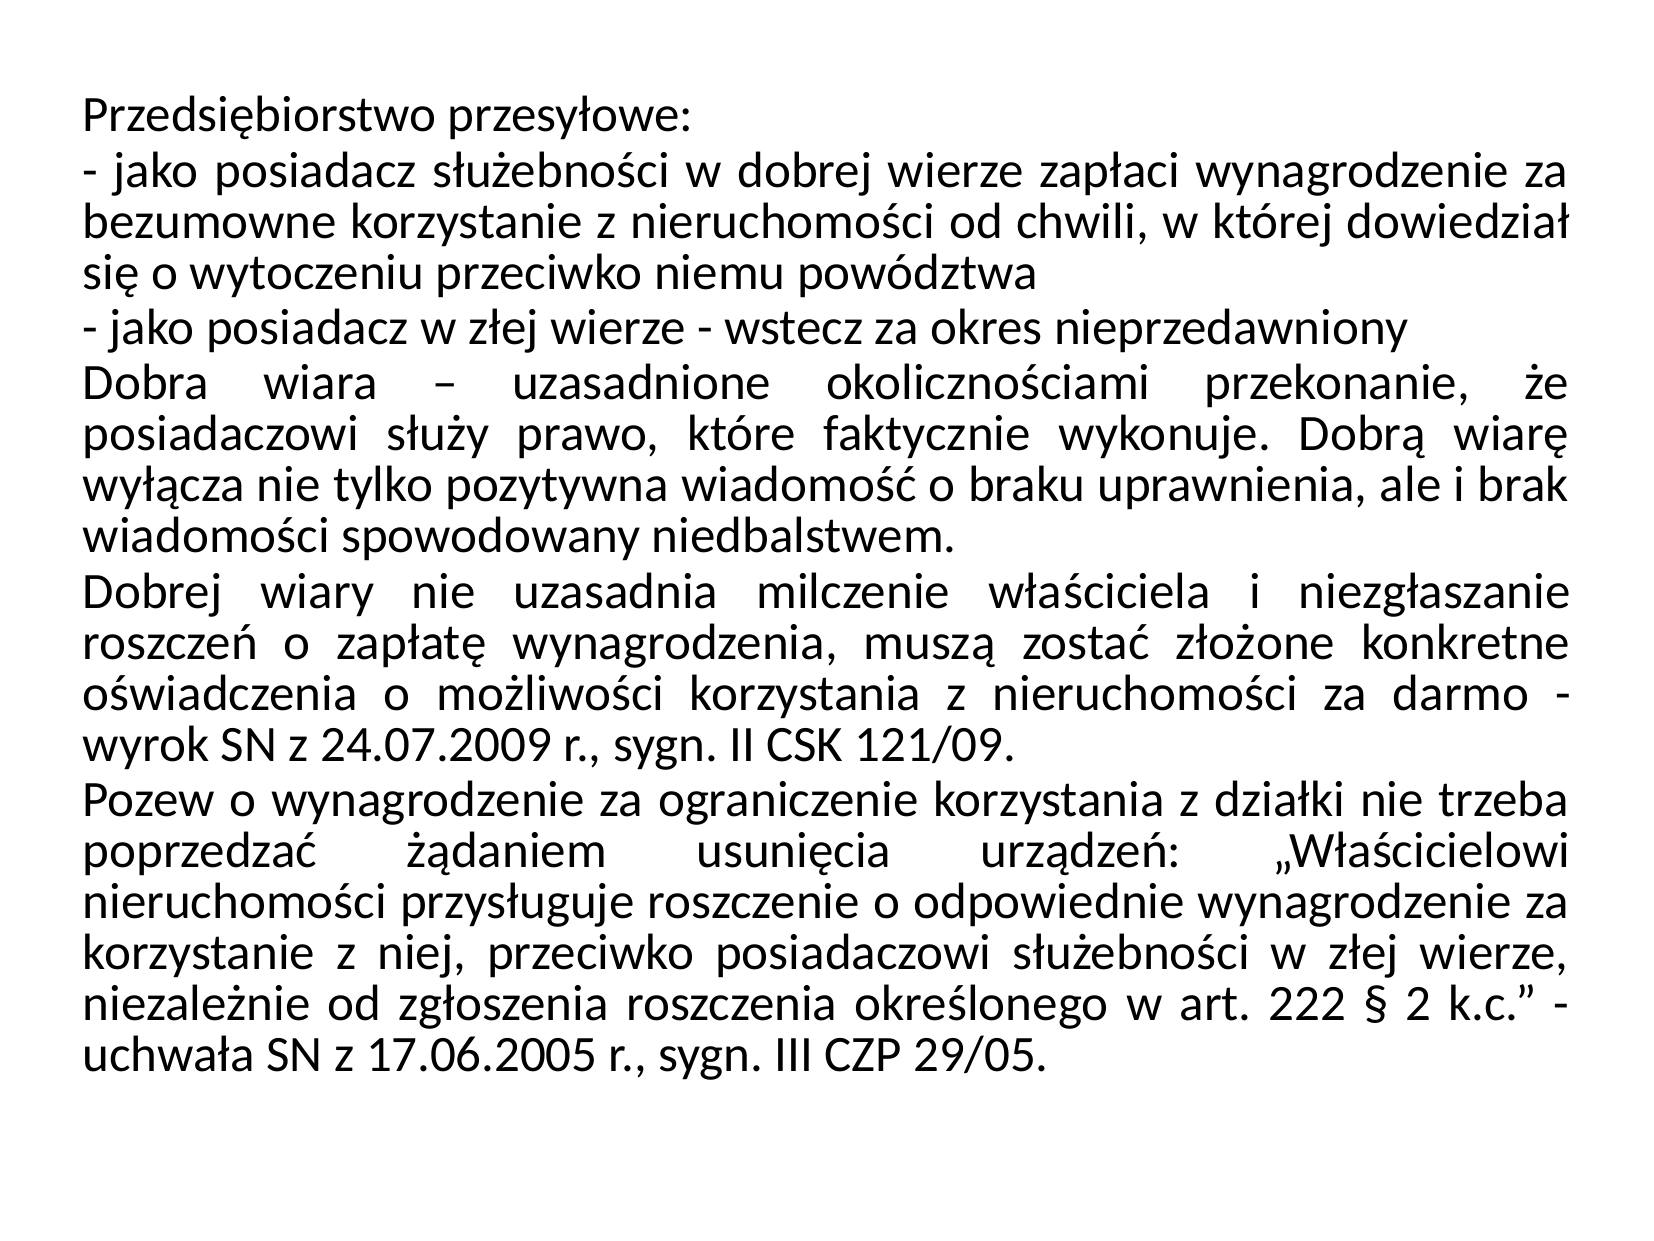

#
Przedsiębiorstwo przesyłowe:
- jako posiadacz służebności w dobrej wierze zapłaci wynagrodzenie za bezumowne korzystanie z nieruchomości od chwili, w której dowiedział się o wytoczeniu przeciwko niemu powództwa
- jako posiadacz w złej wierze - wstecz za okres nieprzedawniony
Dobra wiara – uzasadnione okolicznościami przekonanie, że posiadaczowi służy prawo, które faktycznie wykonuje. Dobrą wiarę wyłącza nie tylko pozytywna wiadomość o braku uprawnienia, ale i brak wiadomości spowodowany niedbalstwem.
Dobrej wiary nie uzasadnia milczenie właściciela i niezgłaszanie roszczeń o zapłatę wynagrodzenia, muszą zostać złożone konkretne oświadczenia o możliwości korzystania z nieruchomości za darmo - wyrok SN z 24.07.2009 r., sygn. II CSK 121/09.
Pozew o wynagrodzenie za ograniczenie korzystania z działki nie trzeba poprzedzać żądaniem usunięcia urządzeń: „Właścicielowi nieruchomości przysługuje roszczenie o odpowiednie wynagrodzenie za korzystanie z niej, przeciwko posiadaczowi służebności w złej wierze, niezależnie od zgłoszenia roszczenia określonego w art. 222 § 2 k.c.” - uchwała SN z 17.06.2005 r., sygn. III CZP 29/05.